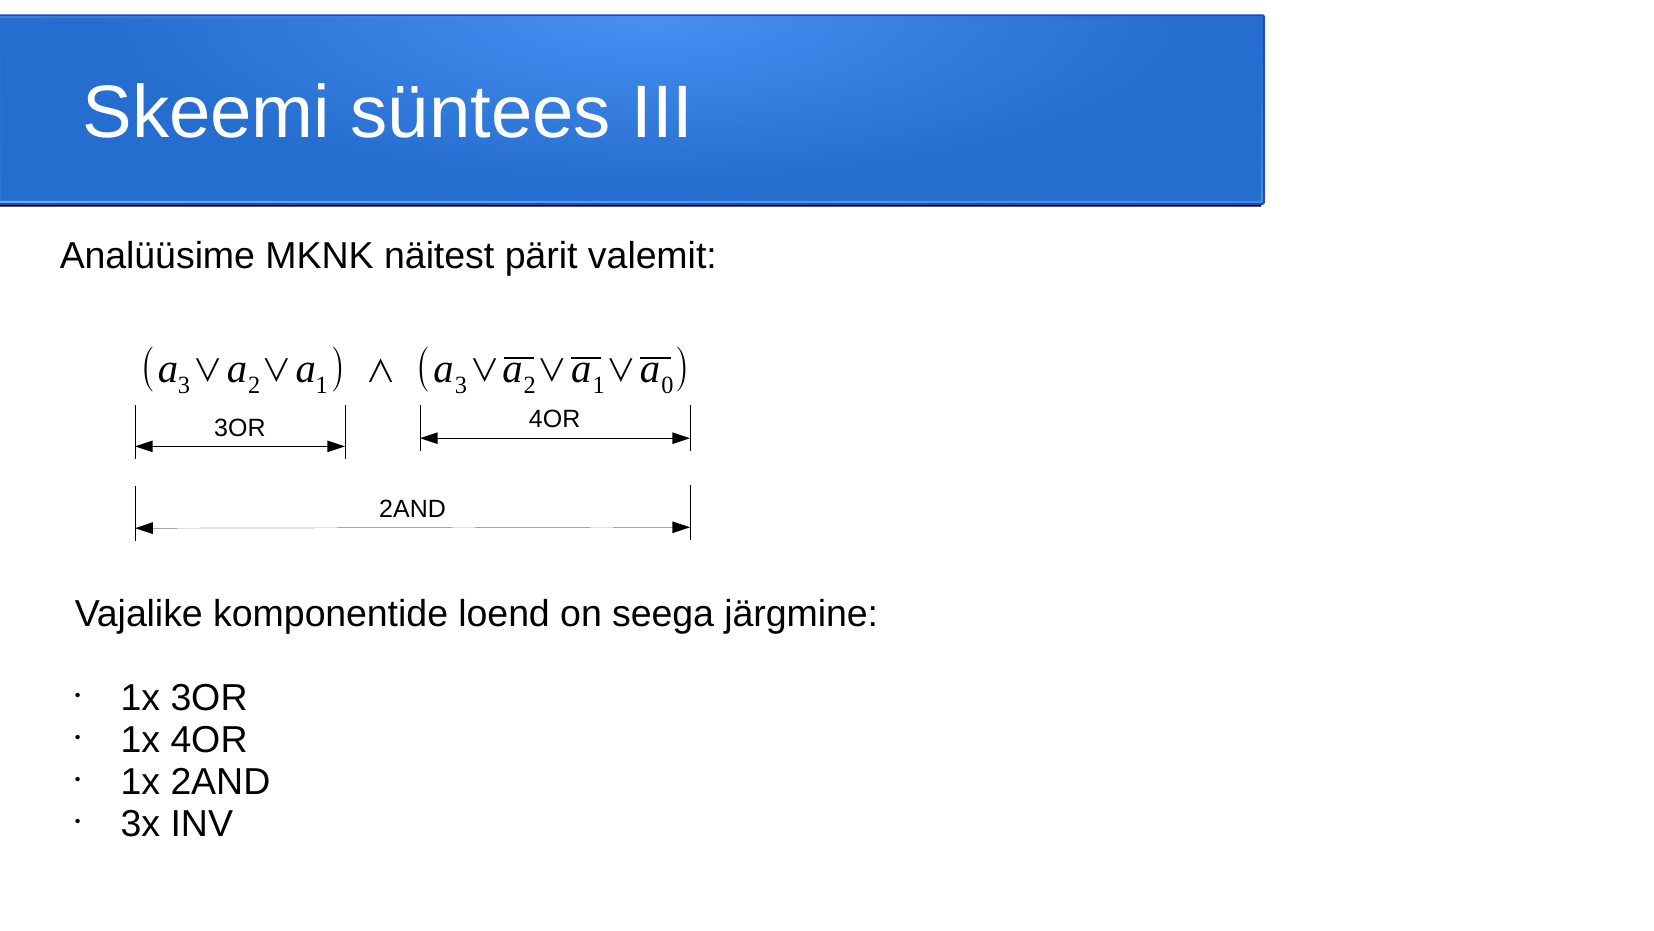

# Skeemi süntees III
Analüüsime MKNK näitest pärit valemit:
Vajalike komponentide loend on seega järgmine:
 1x 3OR
 1x 4OR
 1x 2AND
 3x INV